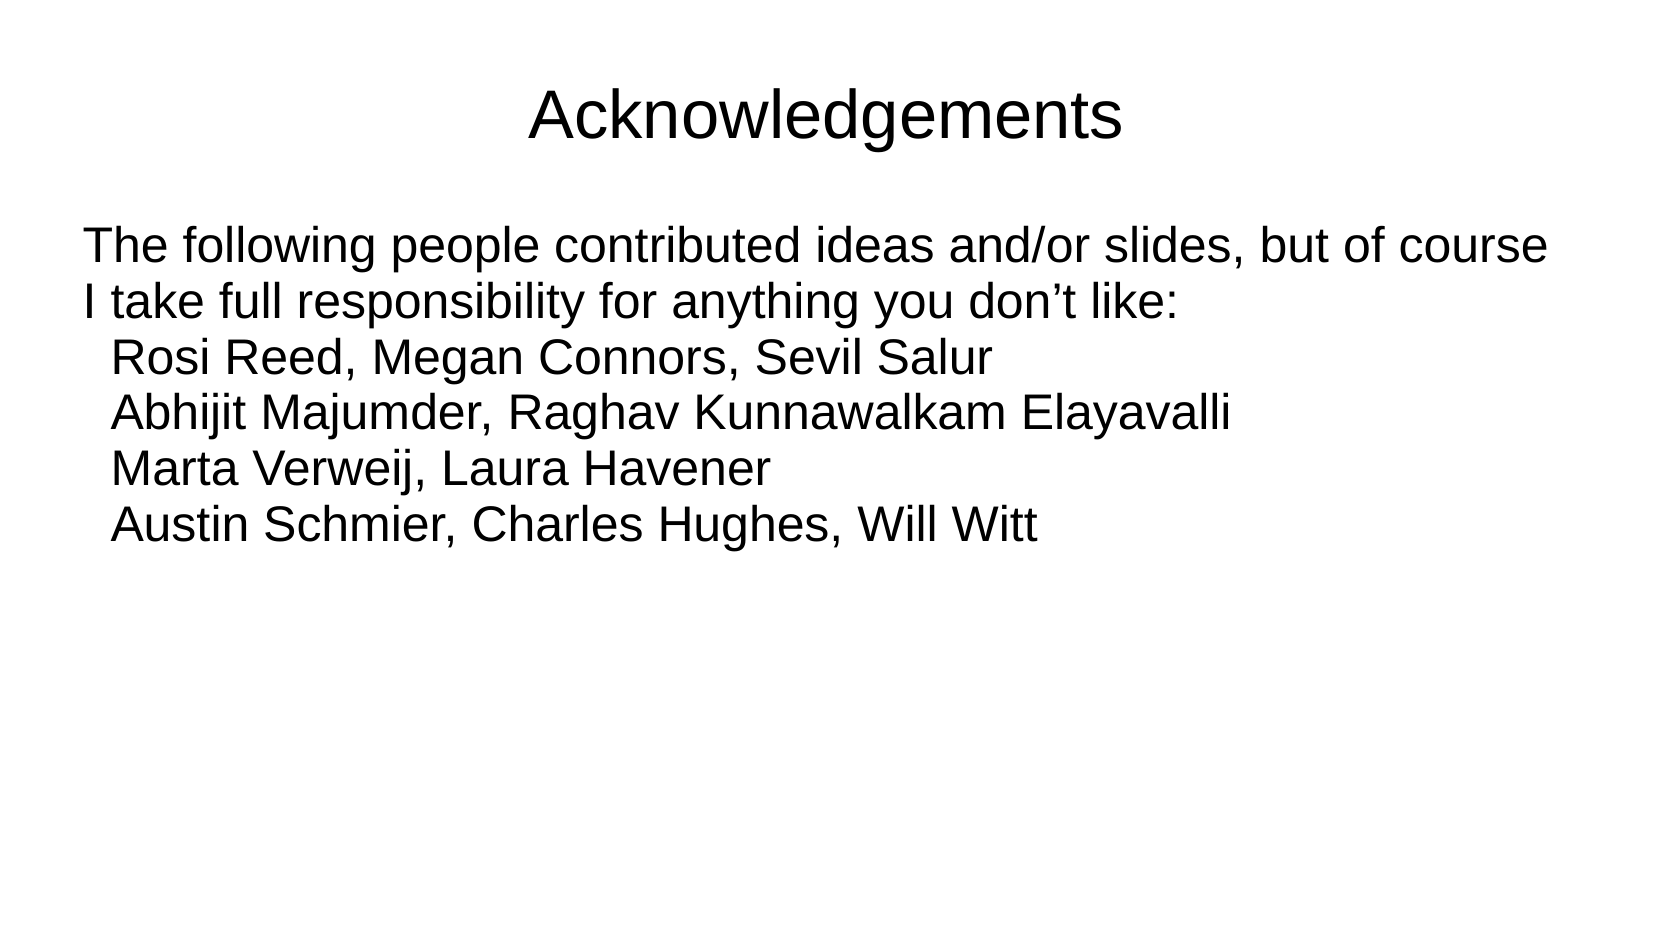

# Acknowledgements
The following people contributed ideas and/or slides, but of course I take full responsibility for anything you don’t like:
 Rosi Reed, Megan Connors, Sevil Salur
 Abhijit Majumder, Raghav Kunnawalkam Elayavalli
 Marta Verweij, Laura Havener
 Austin Schmier, Charles Hughes, Will Witt